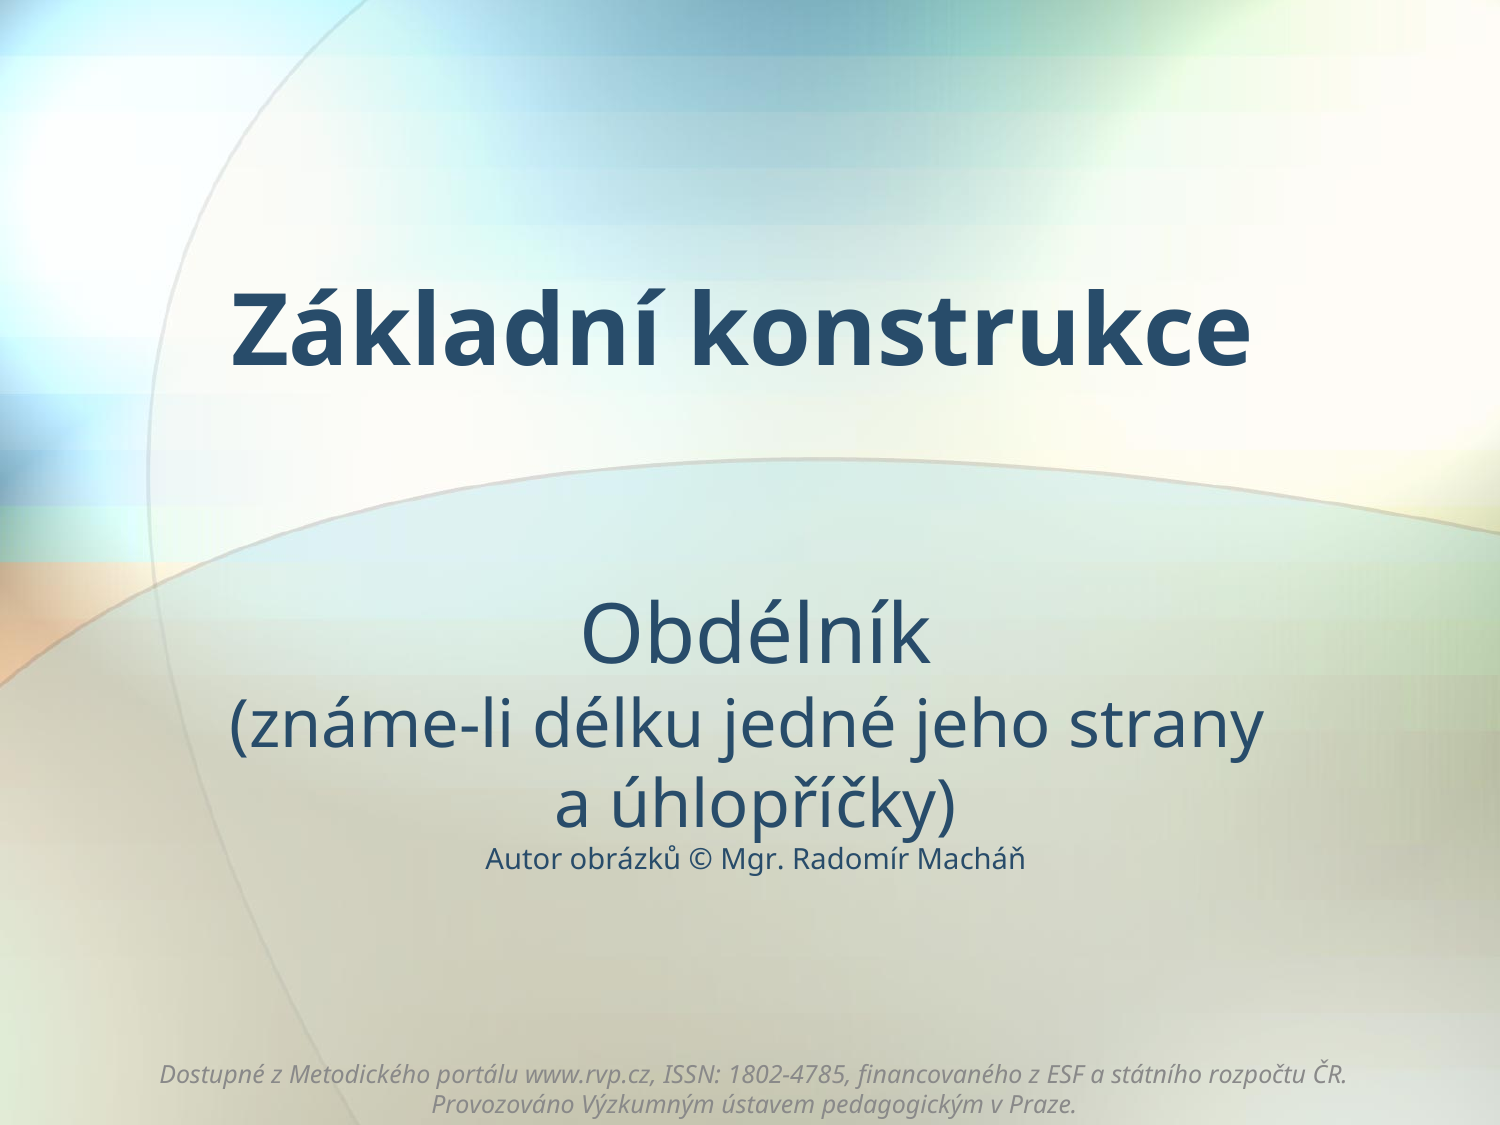

# Základní konstrukce
Obdélník
(známe-li délku jedné jeho strany
a úhlopříčky)
Autor obrázků © Mgr. Radomír Macháň